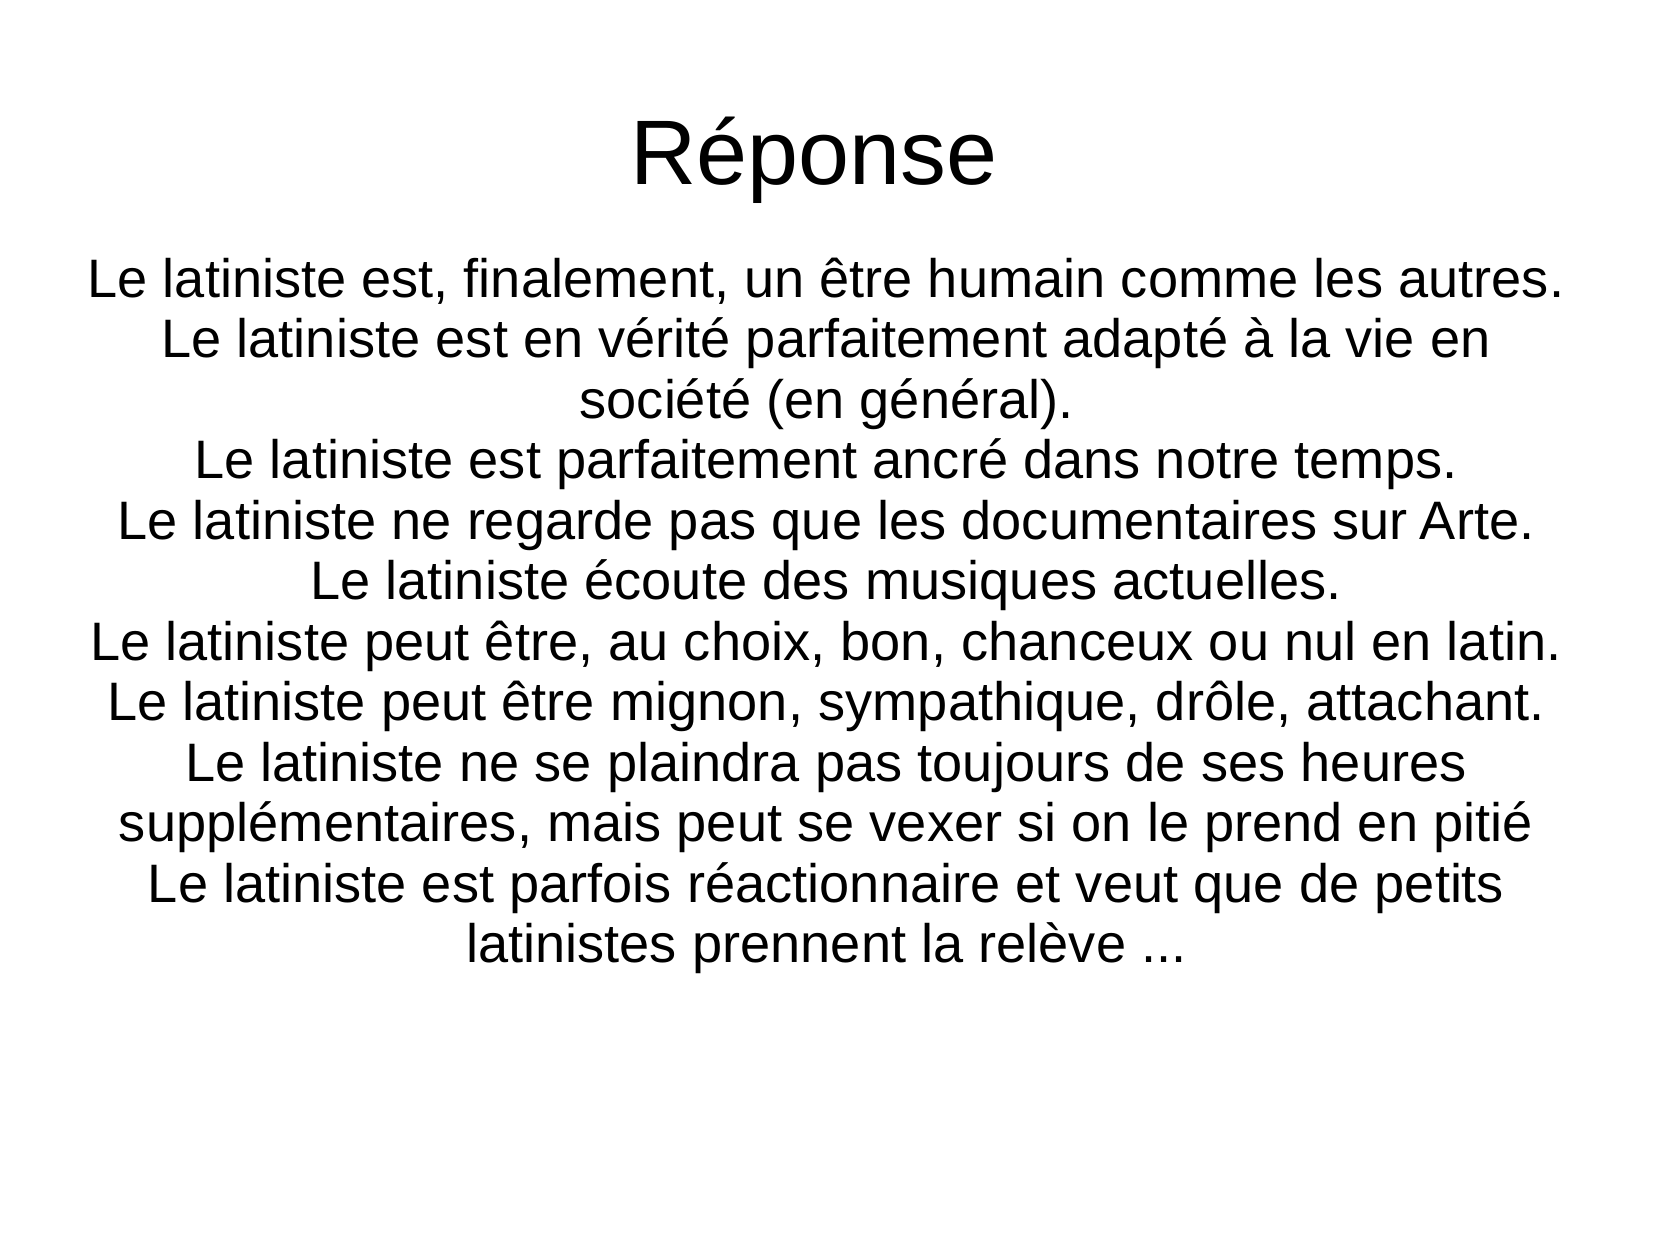

# Réponse
Le latiniste est, finalement, un être humain comme les autres.
Le latiniste est en vérité parfaitement adapté à la vie en société (en général).
Le latiniste est parfaitement ancré dans notre temps.
Le latiniste ne regarde pas que les documentaires sur Arte.
Le latiniste écoute des musiques actuelles.
Le latiniste peut être, au choix, bon, chanceux ou nul en latin.
Le latiniste peut être mignon, sympathique, drôle, attachant.
Le latiniste ne se plaindra pas toujours de ses heures supplémentaires, mais peut se vexer si on le prend en pitié
Le latiniste est parfois réactionnaire et veut que de petits latinistes prennent la relève ...